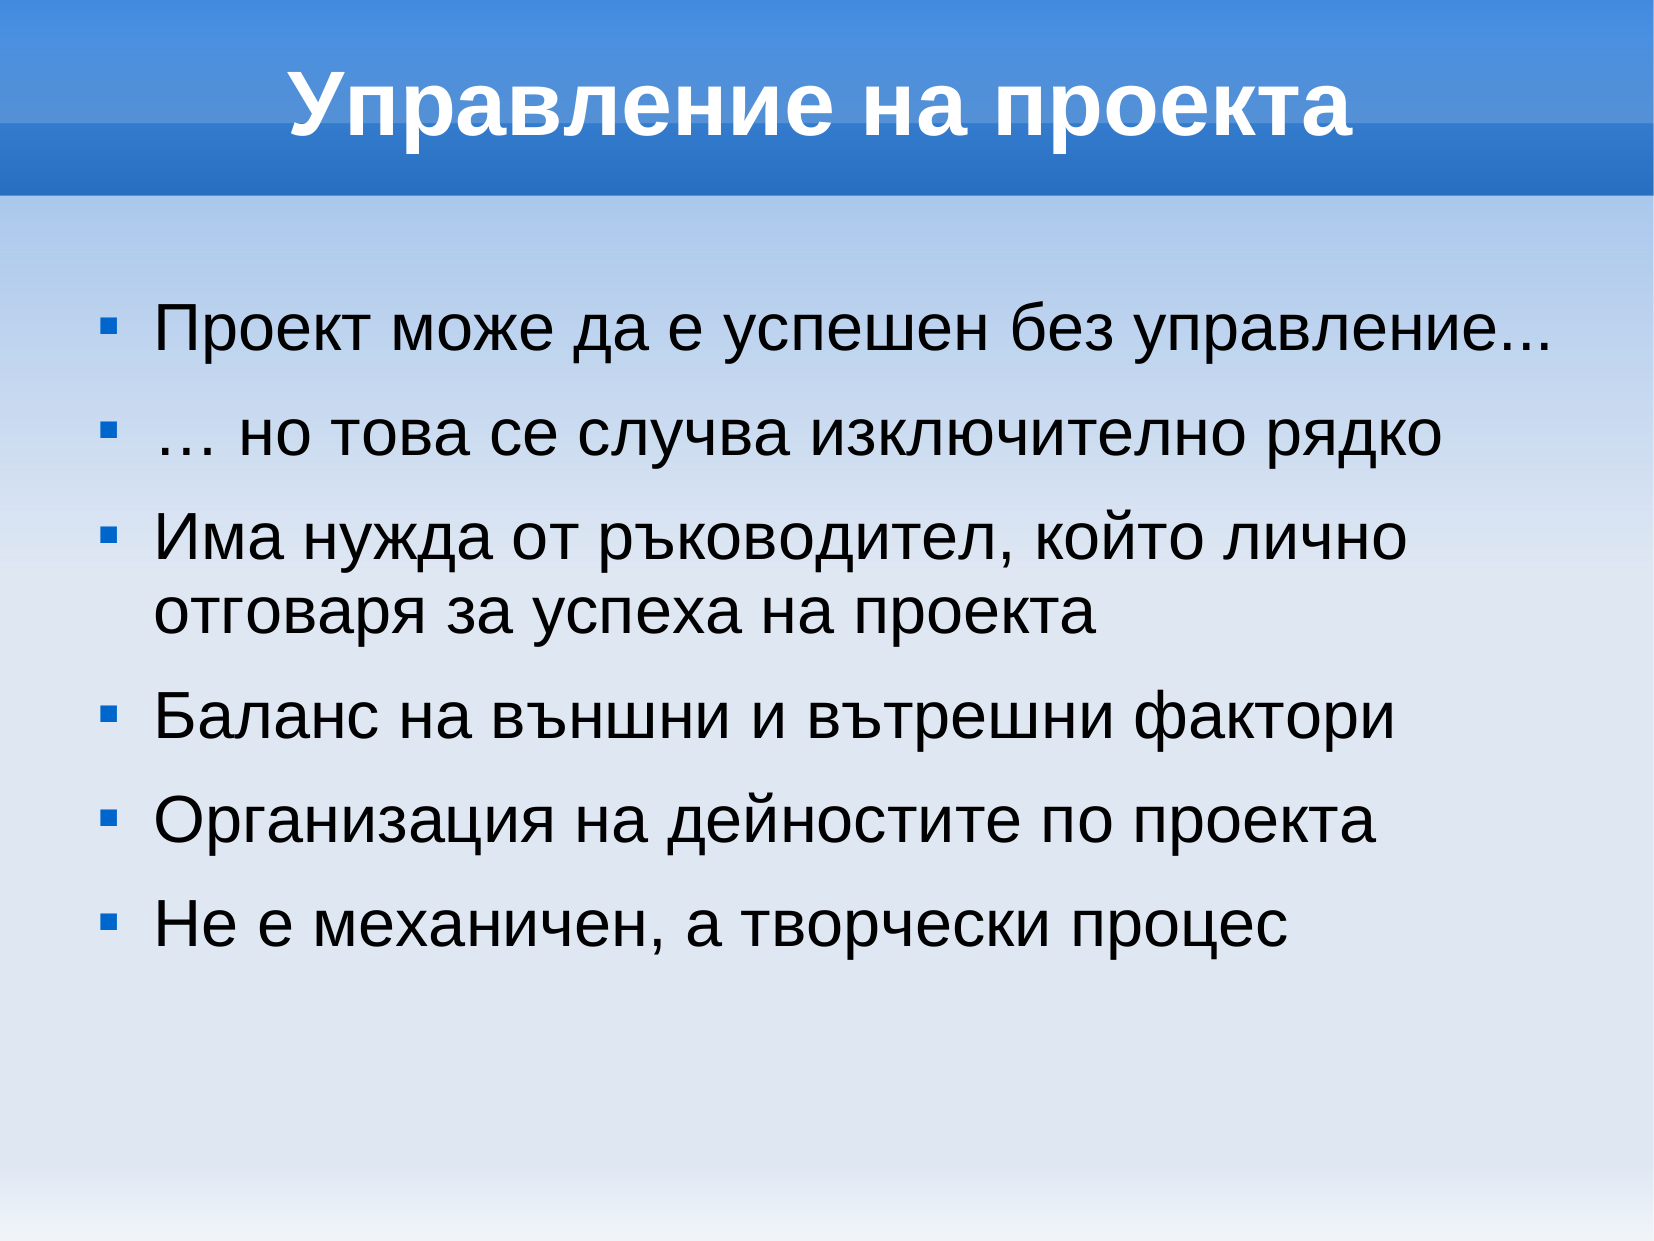

# Управление на проекта
Проект може да е успешен без управление...
… но това се случва изключително рядко
Има нужда от ръководител, който лично отговаря за успеха на проекта
Баланс на външни и вътрешни фактори
Организация на дейностите по проекта
Не е механичен, а творчески процес